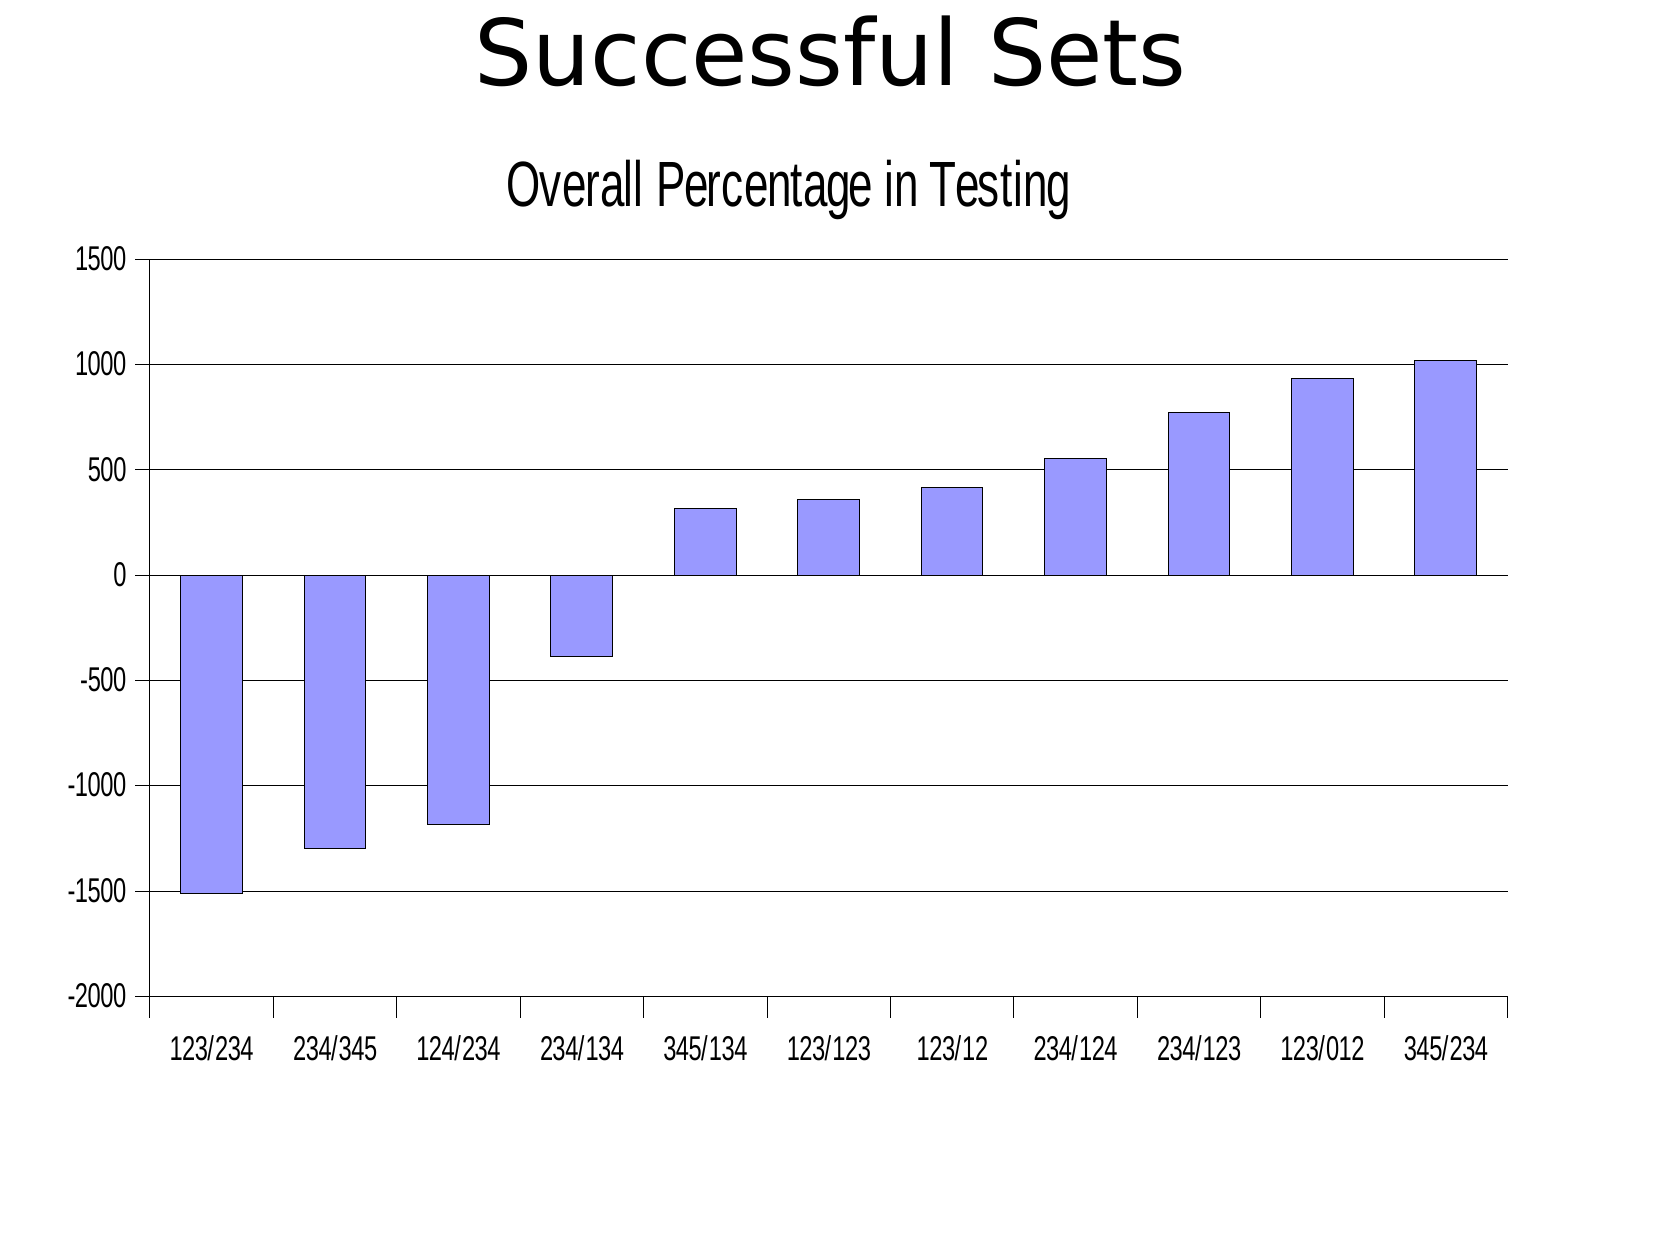

# Successful Sets
### Chart: Overall Percentage in Testing
| Category | Column B |
|---|---|
| 123/234 | -1514.0 |
| 234/345 | -1298.0 |
| 124/234 | -1183.0 |
| 234/134 | -384.0 |
| 345/134 | 316.0 |
| 123/123 | 361.0 |
| 123/12 | 419.0 |
| 234/124 | 554.0 |
| 234/123 | 775.0 |
| 123/012 | 936.0 |
| 345/234 | 1018.0 |